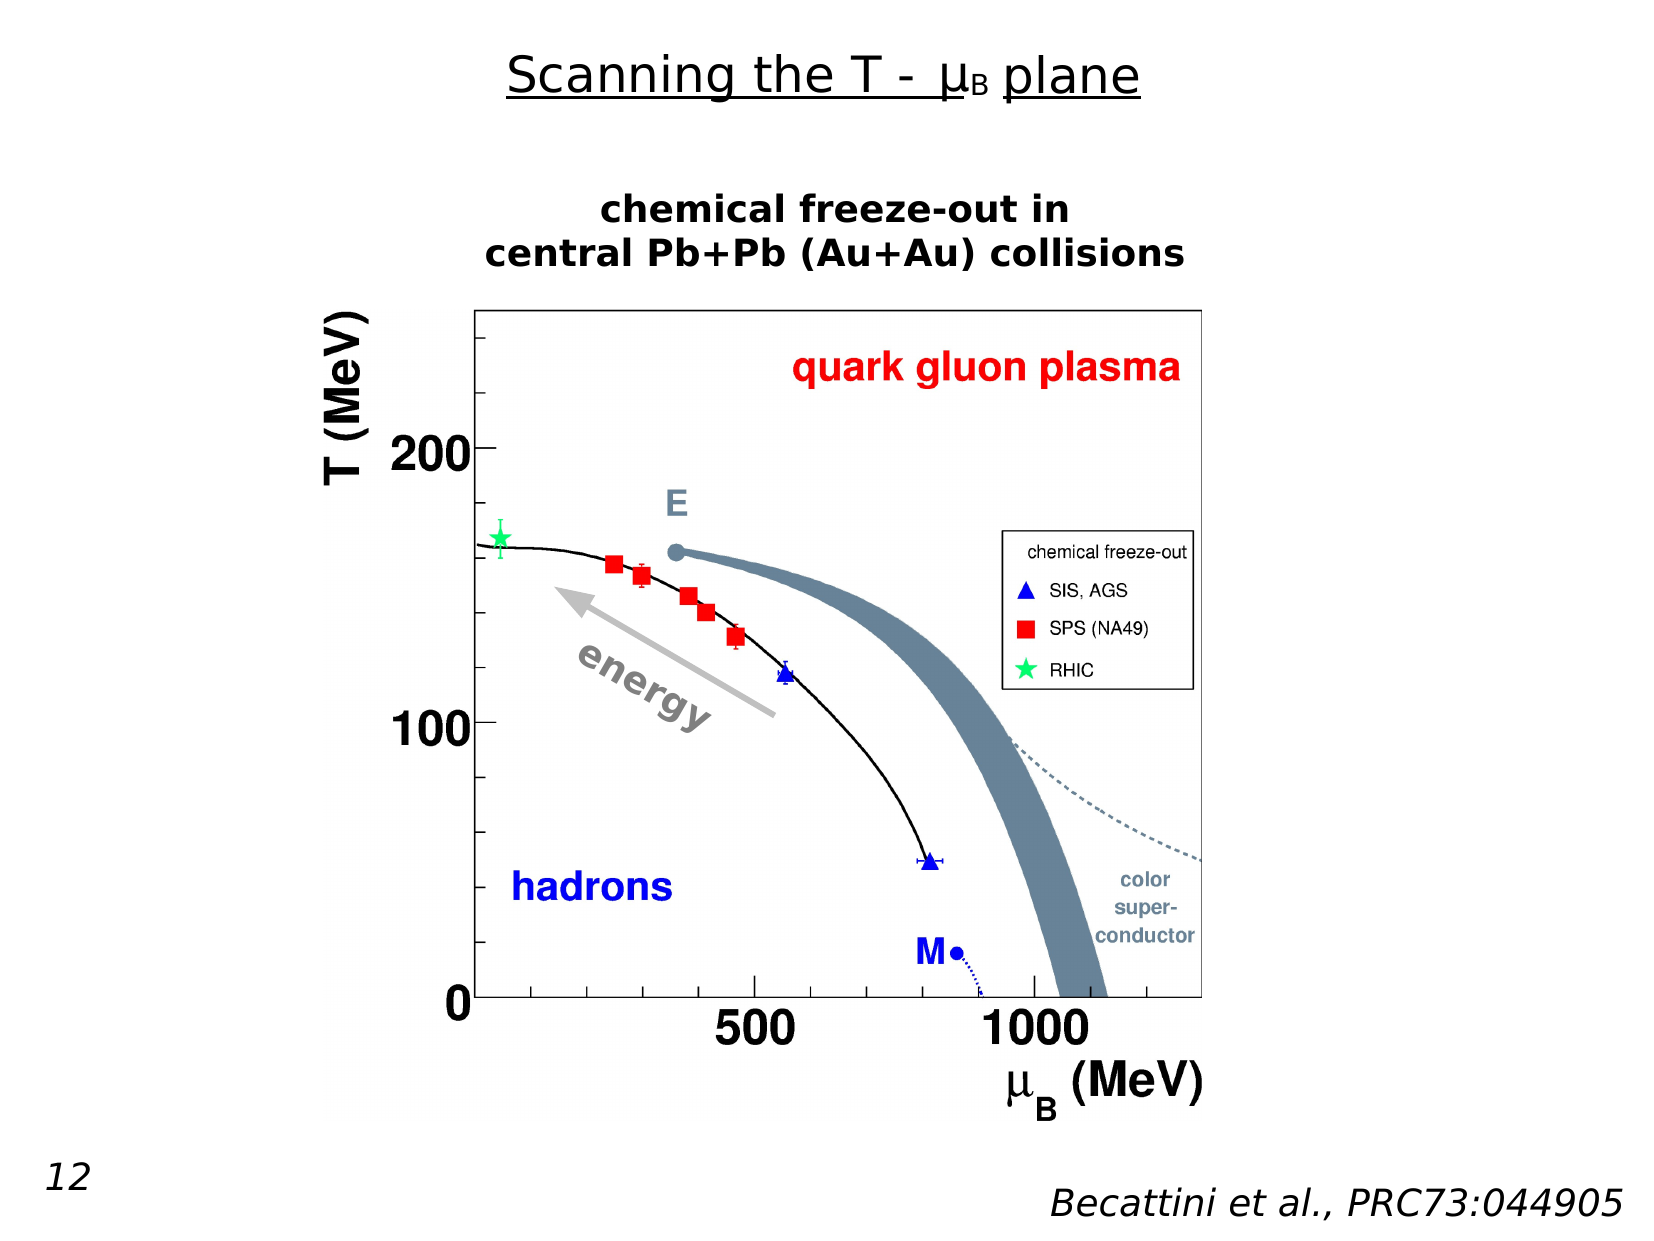

µB
Scanning the T -
plane
chemical freeze-out in
central Pb+Pb (Au+Au) collisions
energy
Becattini et al., PRC73:044905